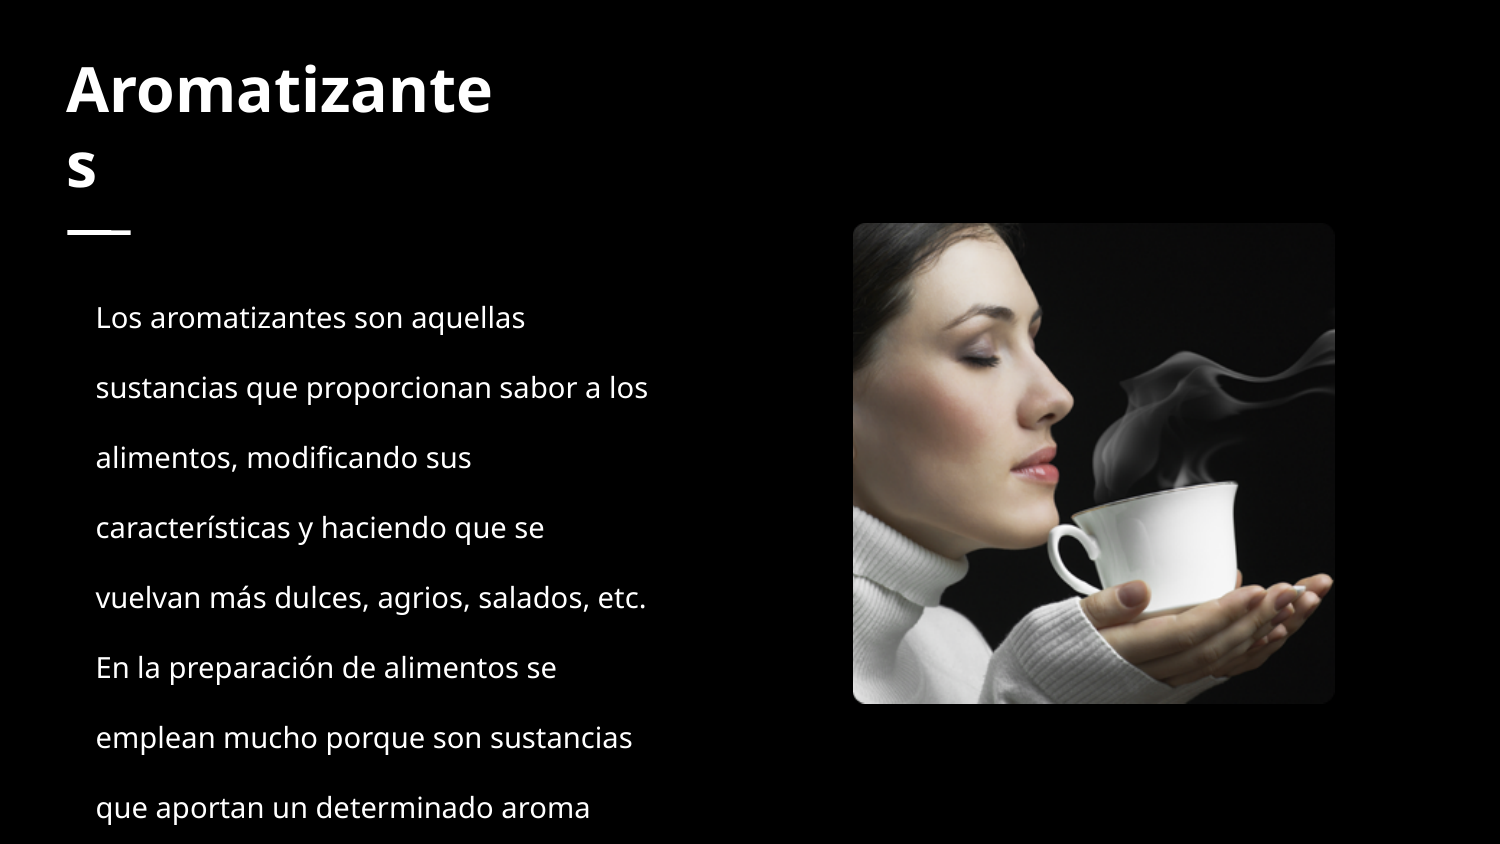

# Aromatizantes
Los aromatizantes son aquellas sustancias que proporcionan sabor a los alimentos, modificando sus características y haciendo que se vuelvan más dulces, agrios, salados, etc. En la preparación de alimentos se emplean mucho porque son sustancias que aportan un determinado aroma para modificar el sabor u olor de los productos alimenticios o enmascararlos.